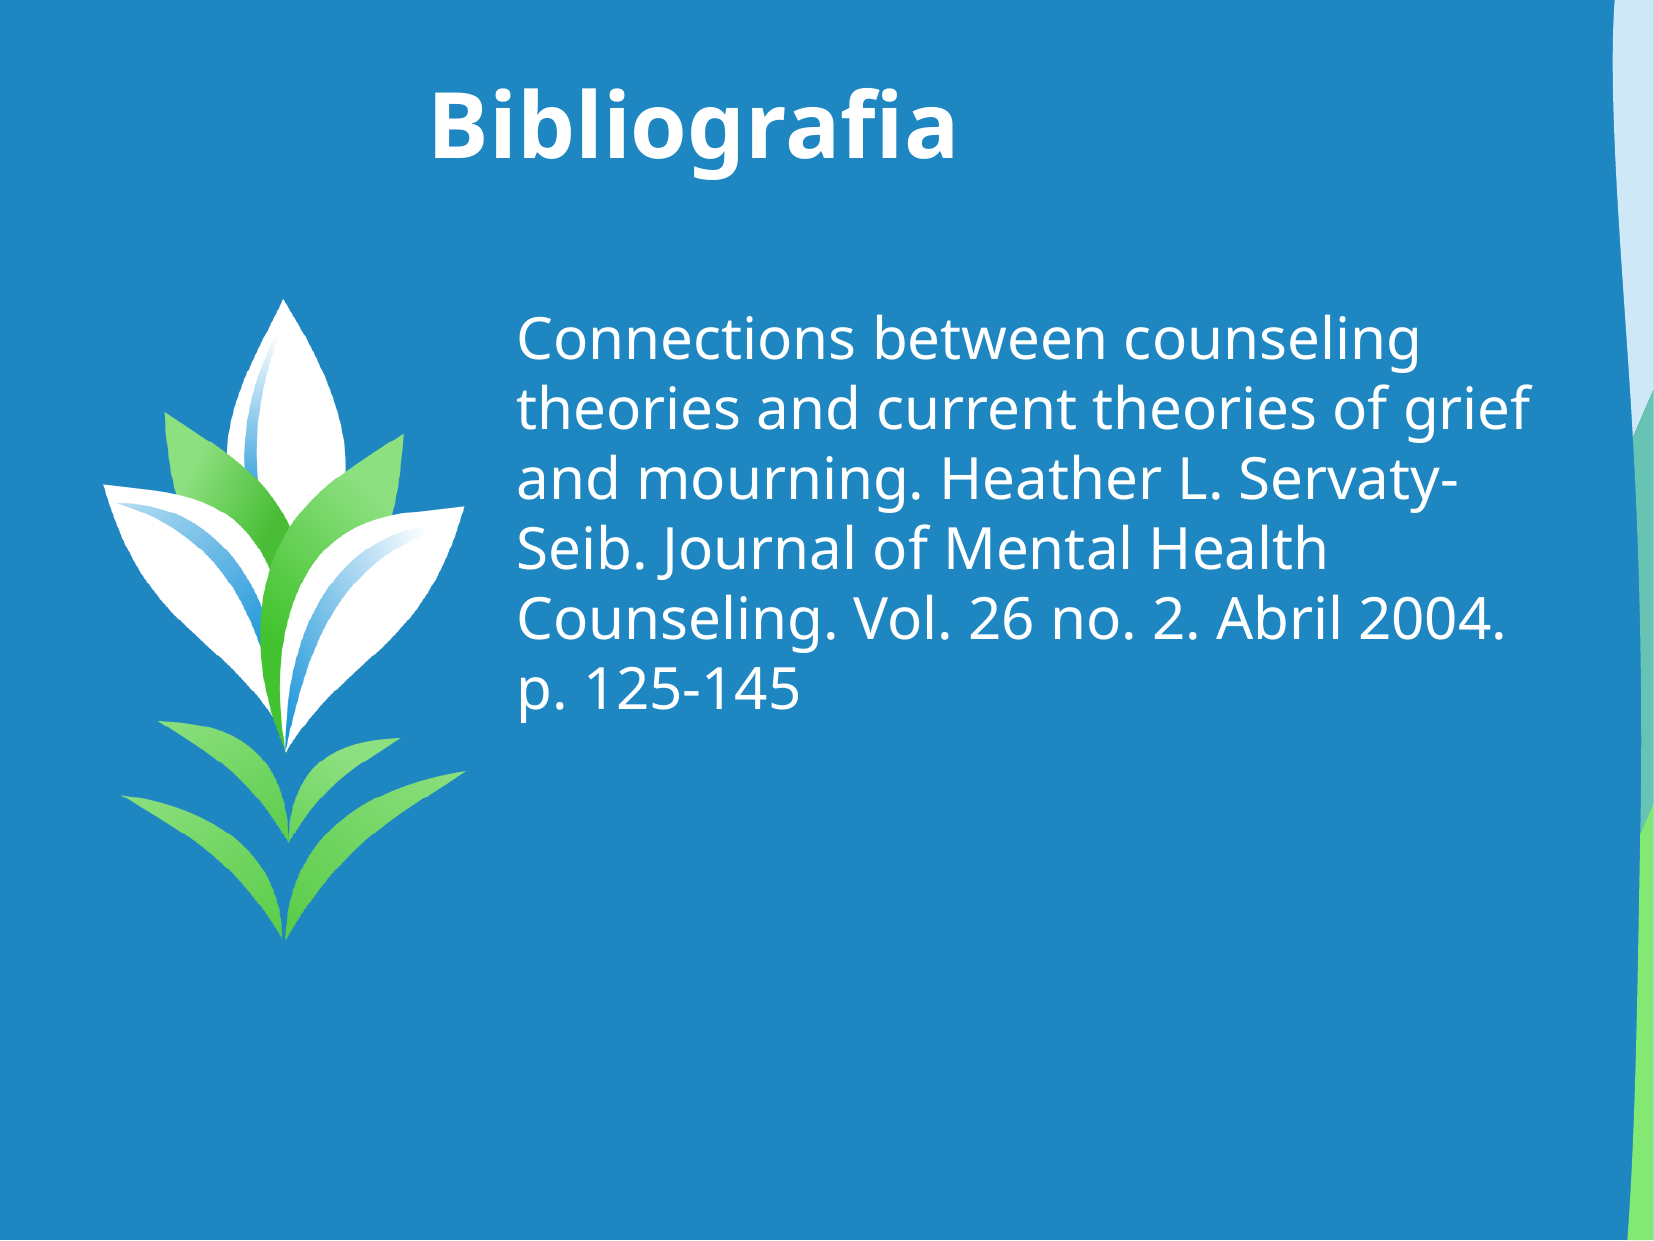

Bibliografia
Connections between counseling theories and current theories of grief and mourning. Heather L. Servaty-Seib. Journal of Mental Health Counseling. Vol. 26 no. 2. Abril 2004.
p. 125-145